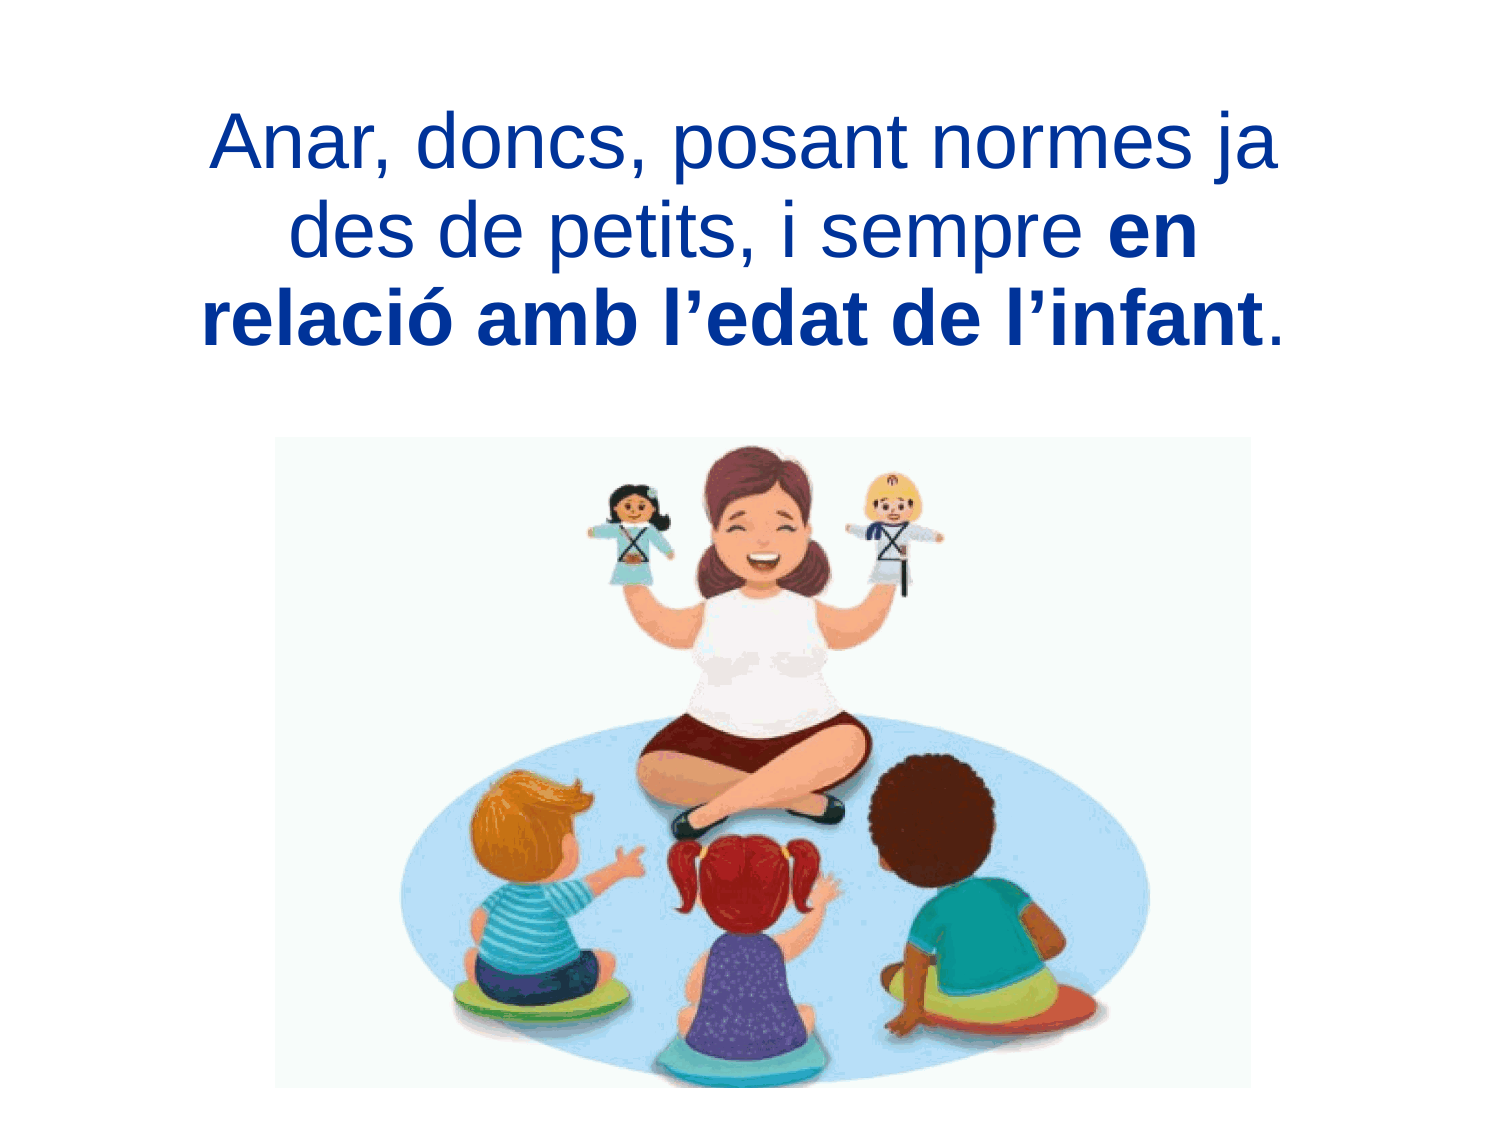

Anar, doncs, posant normes ja des de petits, i sempre en relació amb l’edat de l’infant.